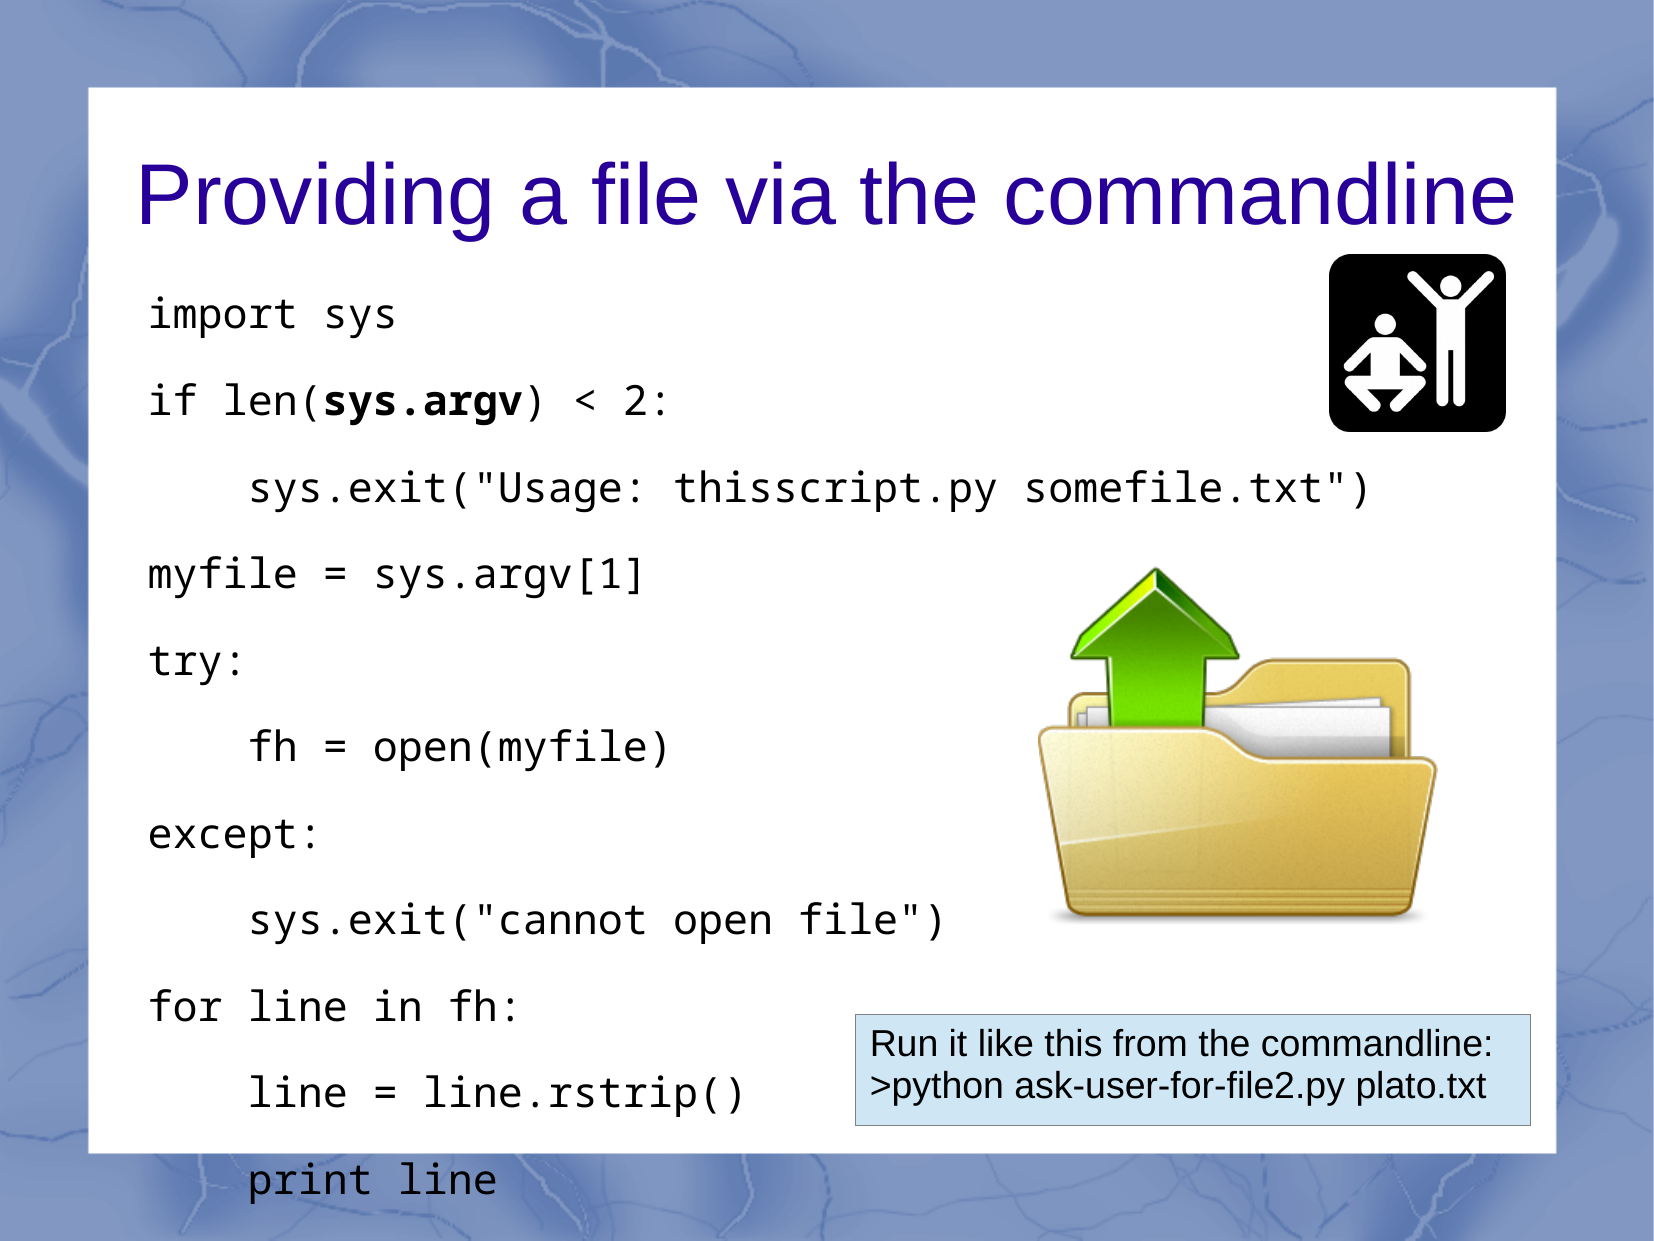

# Providing a file via the commandline
import sys
if len(sys.argv) < 2:
 sys.exit("Usage: thisscript.py somefile.txt")
myfile = sys.argv[1]
try:
 fh = open(myfile)
except:
 sys.exit("cannot open file")
for line in fh:
 line = line.rstrip()
 print line
Run it like this from the commandline:
>python ask-user-for-file2.py plato.txt